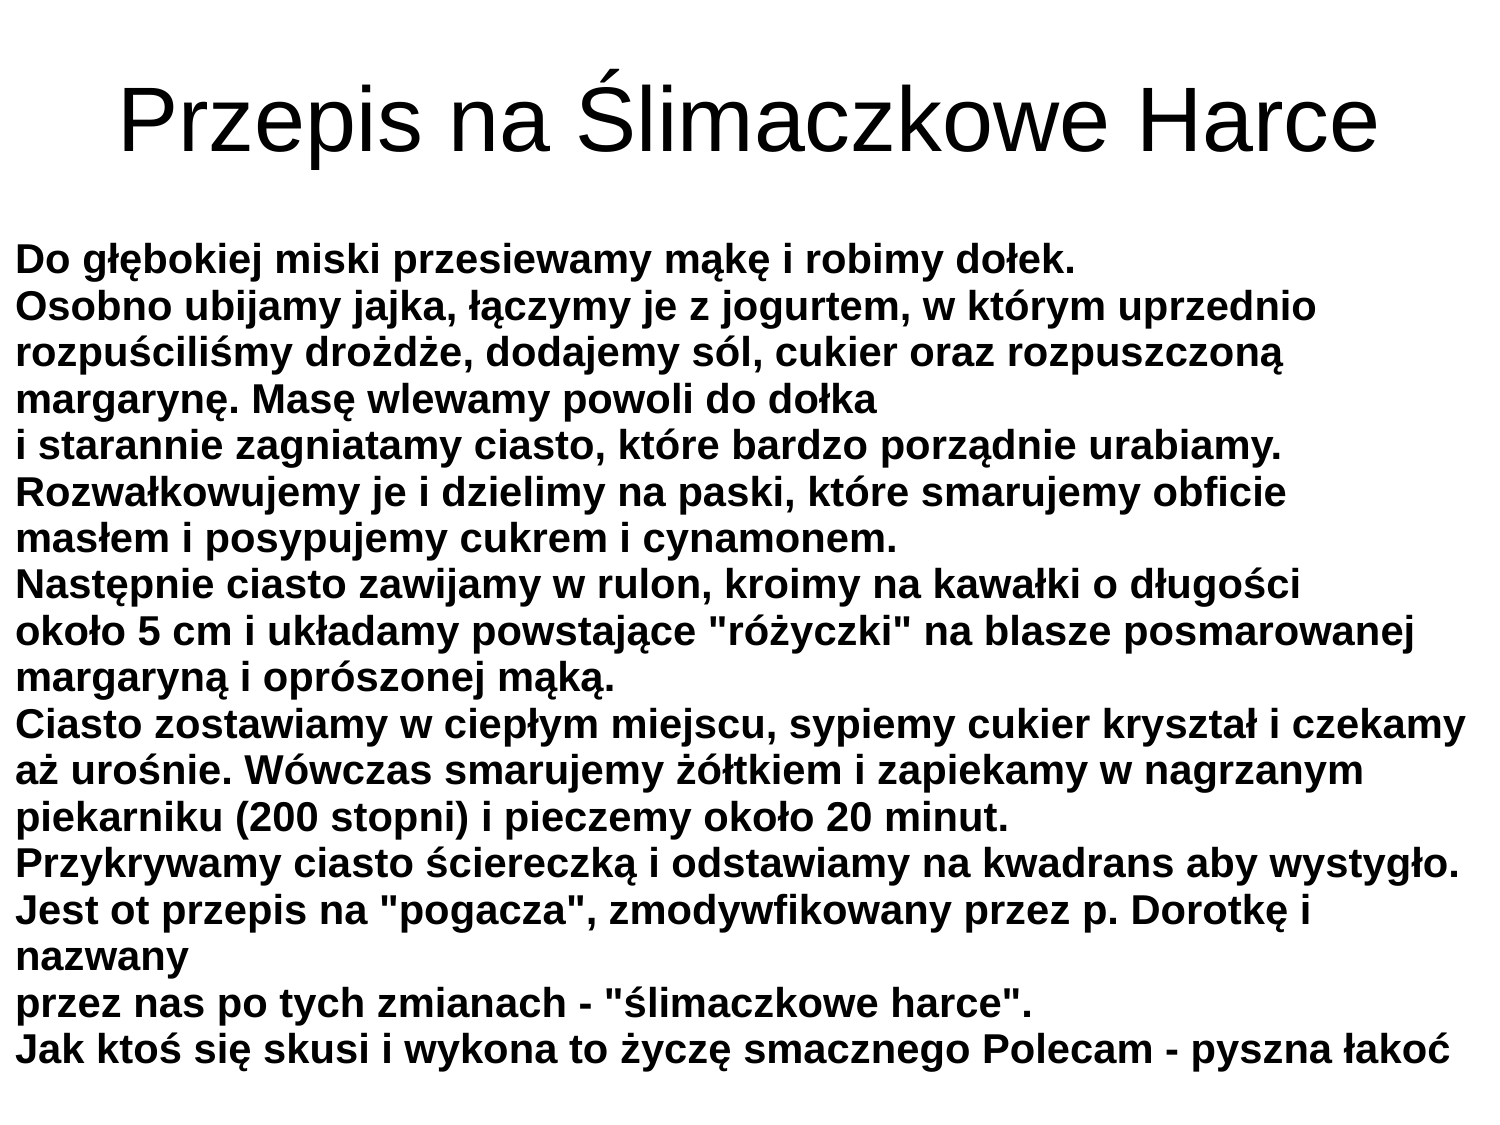

# Przepis na Ślimaczkowe Harce
Do głębokiej miski przesiewamy mąkę i robimy dołek.
Osobno ubijamy jajka, łączymy je z jogurtem, w którym uprzednio
rozpuściliśmy drożdże, dodajemy sól, cukier oraz rozpuszczoną
margarynę. Masę wlewamy powoli do dołka
i starannie zagniatamy ciasto, które bardzo porządnie urabiamy.
Rozwałkowujemy je i dzielimy na paski, które smarujemy obficie
masłem i posypujemy cukrem i cynamonem.
Następnie ciasto zawijamy w rulon, kroimy na kawałki o długości
około 5 cm i układamy powstające "różyczki" na blasze posmarowanej
margaryną i oprószonej mąką.
Ciasto zostawiamy w ciepłym miejscu, sypiemy cukier kryształ i czekamy
aż urośnie. Wówczas smarujemy żółtkiem i zapiekamy w nagrzanym
piekarniku (200 stopni) i pieczemy około 20 minut.
Przykrywamy ciasto ściereczką i odstawiamy na kwadrans aby wystygło.
Jest ot przepis na "pogacza", zmodywfikowany przez p. Dorotkę i nazwany
przez nas po tych zmianach - "ślimaczkowe harce".
Jak ktoś się skusi i wykona to życzę smacznego Polecam - pyszna łakoć